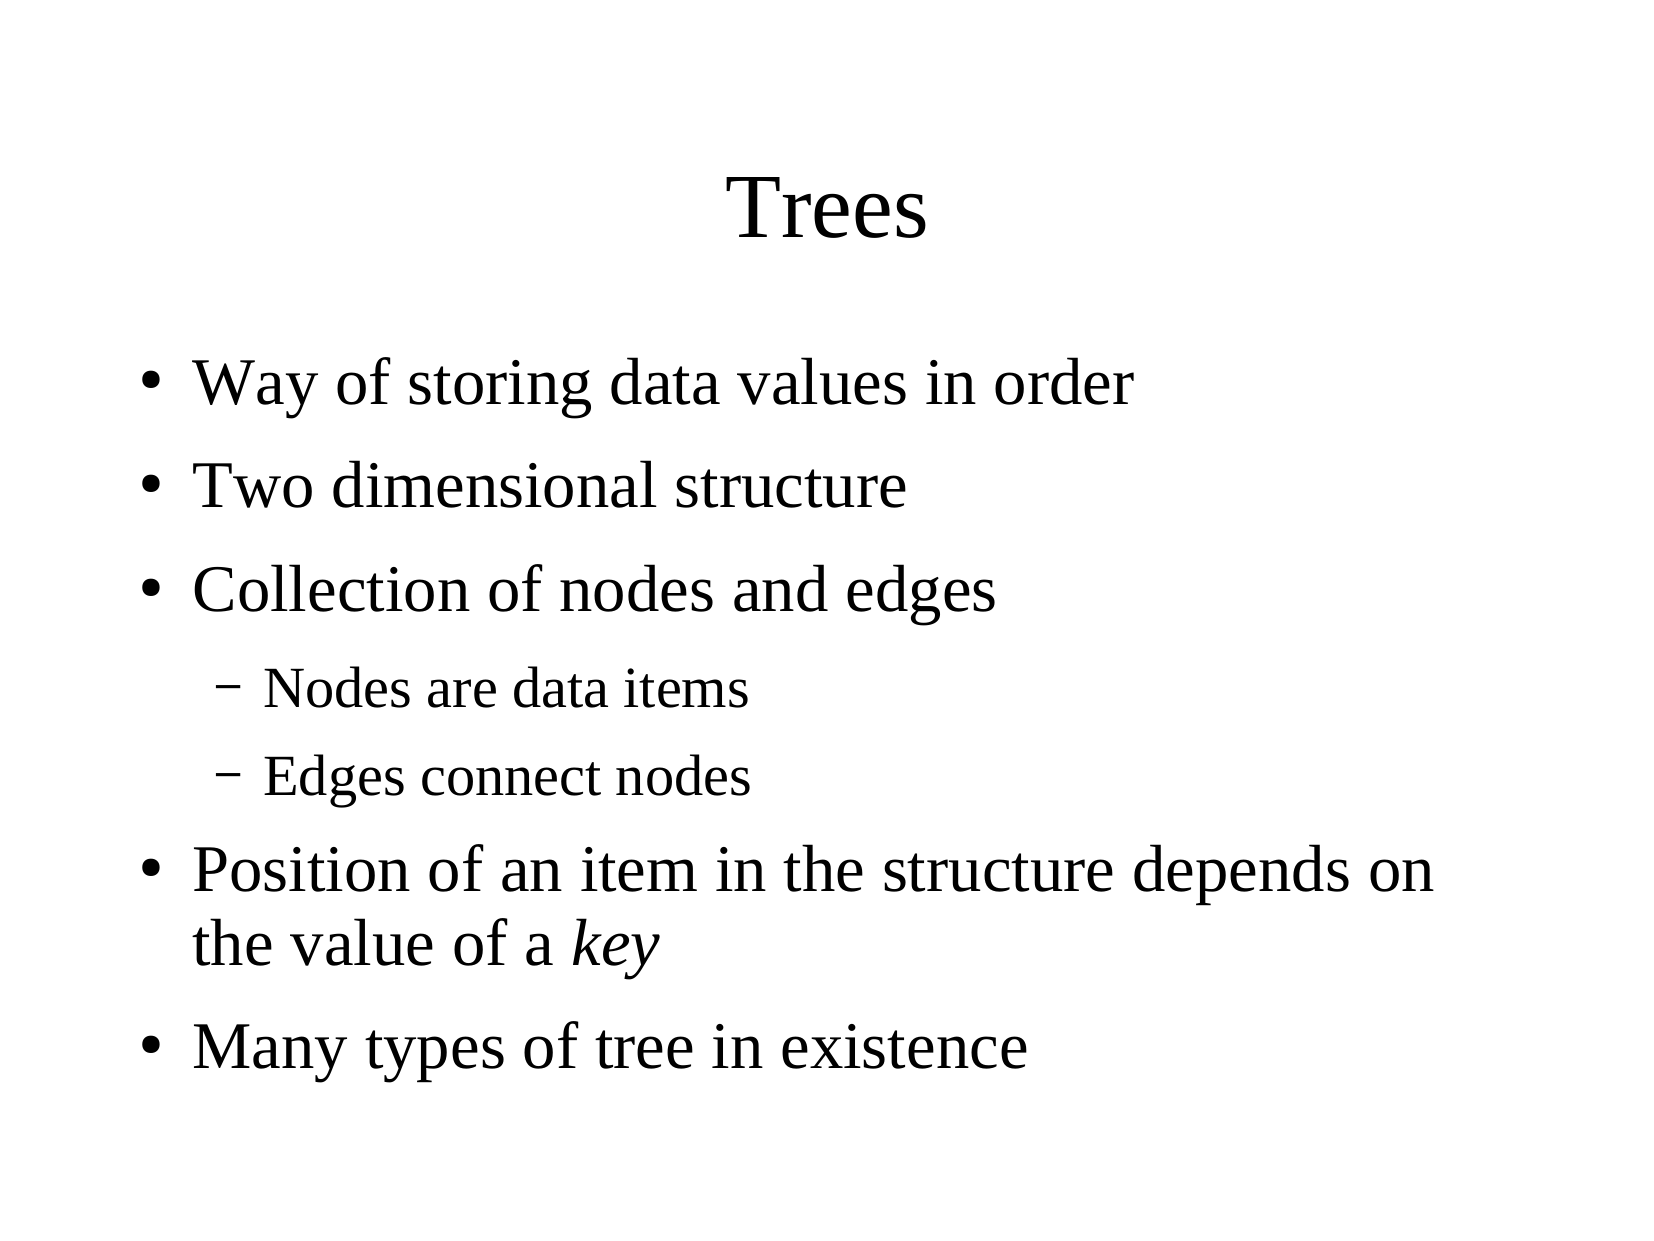

# Trees
Way of storing data values in order
Two dimensional structure
Collection of nodes and edges
Nodes are data items
Edges connect nodes
Position of an item in the structure depends on the value of a key
Many types of tree in existence